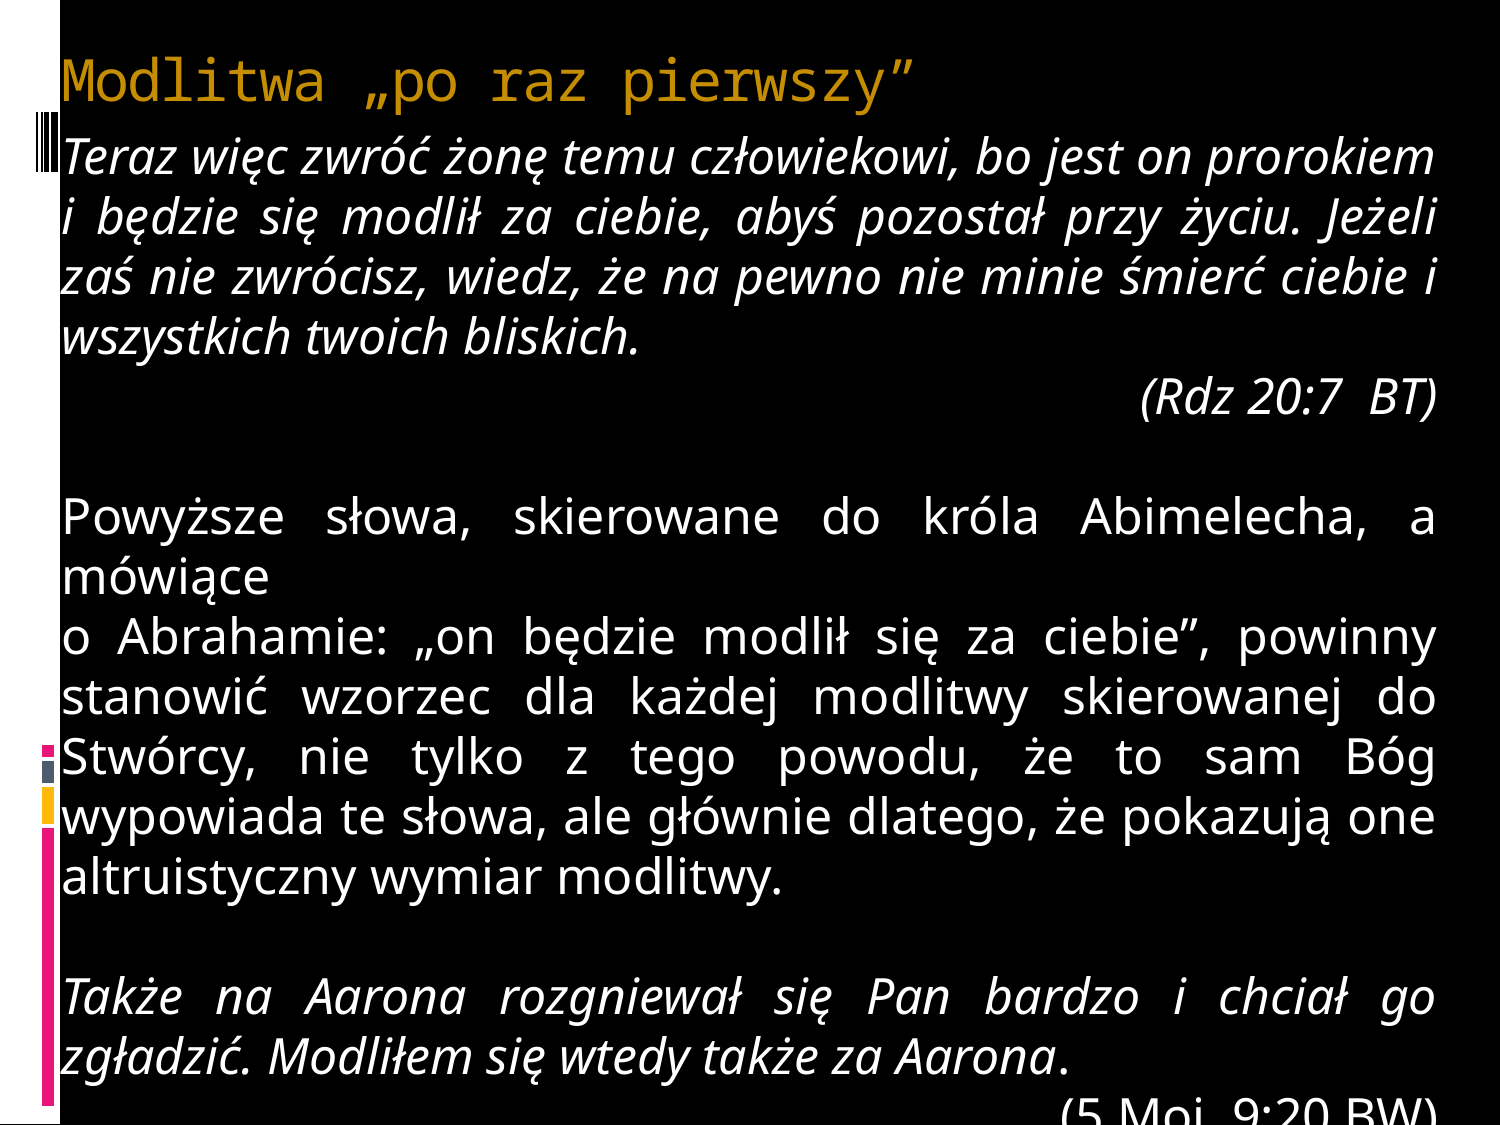

# Modlitwa „po raz pierwszy”
Teraz więc zwróć żonę temu człowiekowi, bo jest on prorokiem i będzie się modlił za ciebie, abyś pozostał przy życiu. Jeżeli zaś nie zwrócisz, wiedz, że na pewno nie minie śmierć ciebie i wszystkich twoich bliskich.
(Rdz 20:7 BT)
Powyższe słowa, skierowane do króla Abimelecha, a mówiące
o Abrahamie: „on będzie modlił się za ciebie”, powinny stanowić wzorzec dla każdej modlitwy skierowanej do Stwórcy, nie tylko z tego powodu, że to sam Bóg wypowiada te słowa, ale głównie dlatego, że pokazują one altruistyczny wymiar modlitwy.
Także na Aarona rozgniewał się Pan bardzo i chciał go zgładzić. Modliłem się wtedy także za Aarona.
(5 Moj. 9:20 BW)